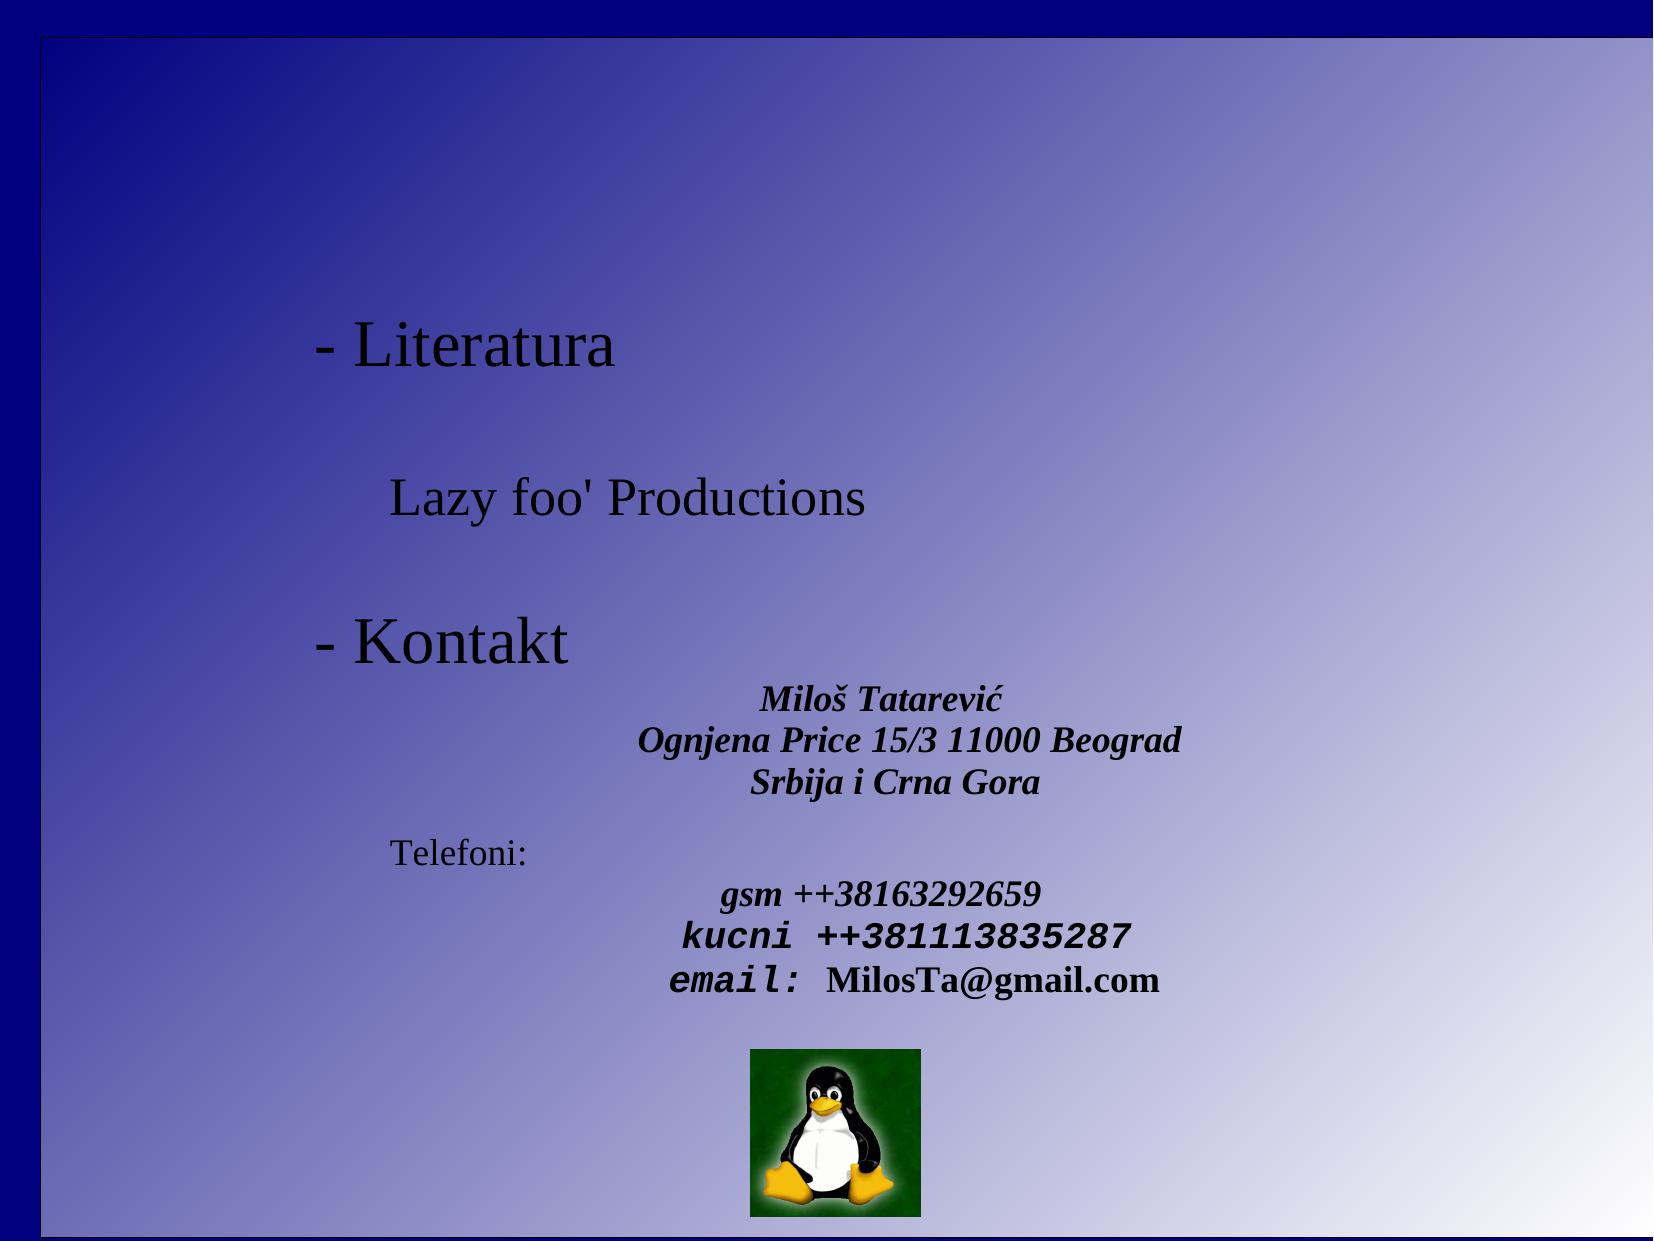

- Literatura
	Lazy foo' Productions
- Kontakt
Miloš Tatarević
 Ognjena Price 15/3 11000 Beograd
 Srbija i Crna Gora
	Telefoni:
gsm ++38163292659
 				 kucni ++381113835287
 email: MilosTa@gmail.com
Beograd 2006.
6